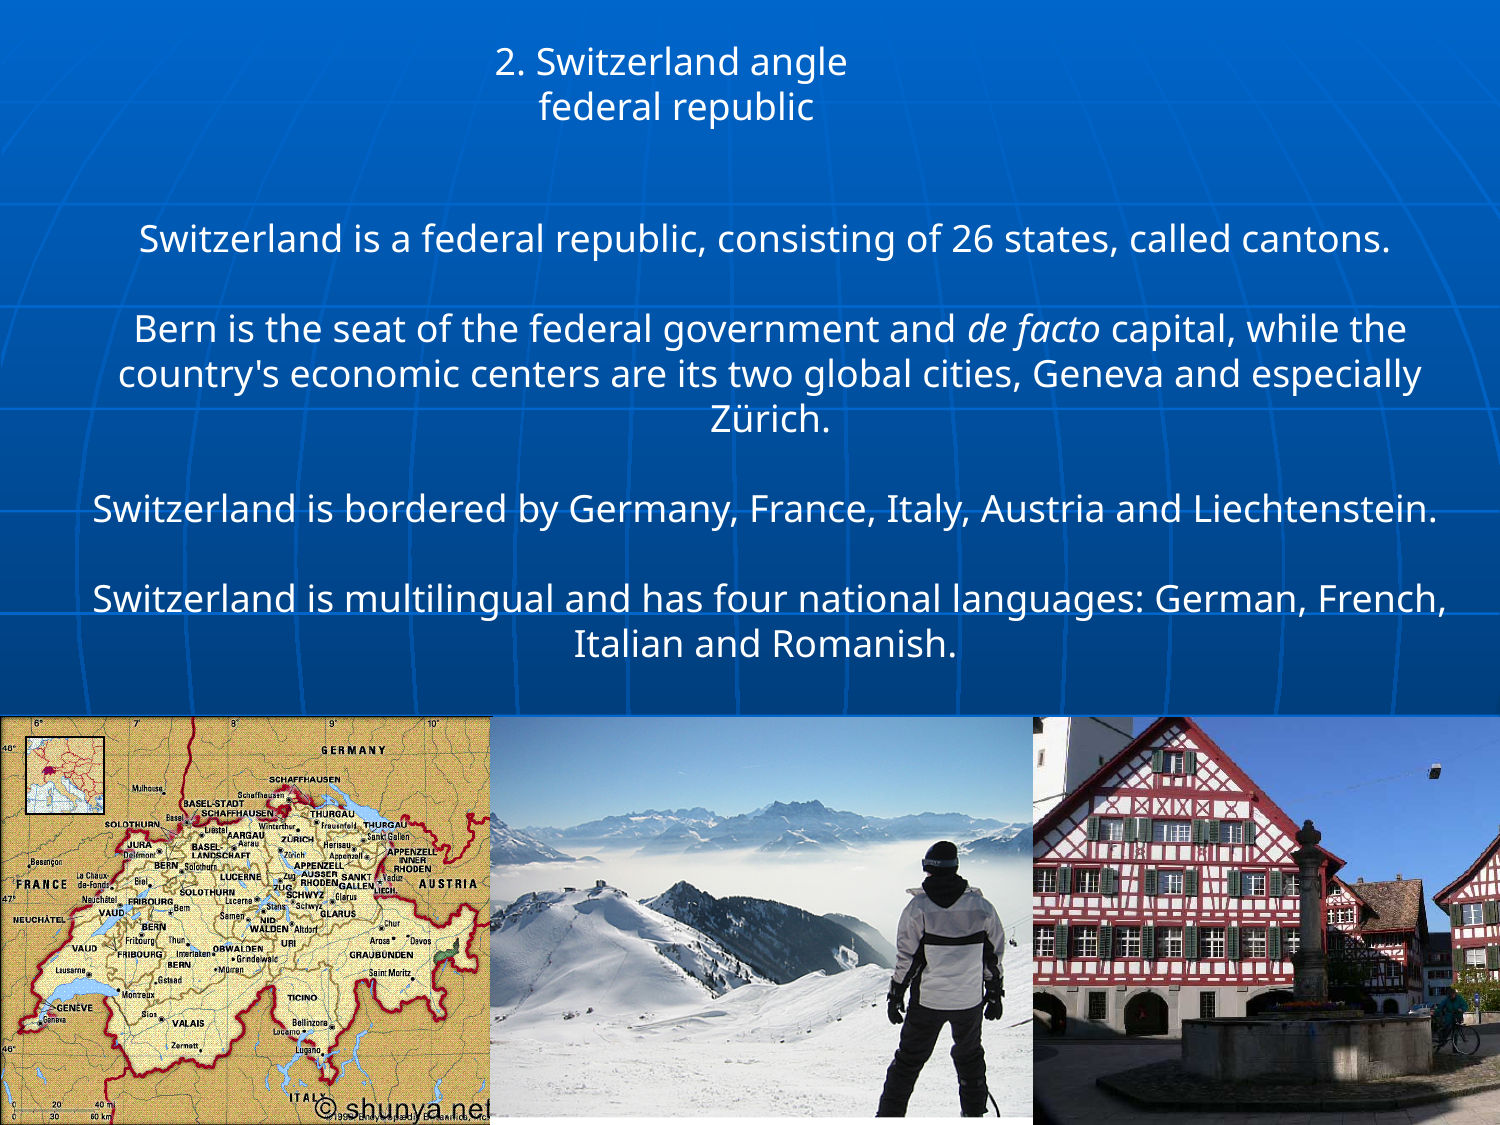

2. Switzerland angle
federal republic
Switzerland is a federal republic, consisting of 26 states, called cantons.
Bern is the seat of the federal government and de facto capital, while the country's economic centers are its two global cities, Geneva and especially Zürich.
Switzerland is bordered by Germany, France, Italy, Austria and Liechtenstein.
Switzerland is multilingual and has four national languages: German, French, Italian and Romanish.